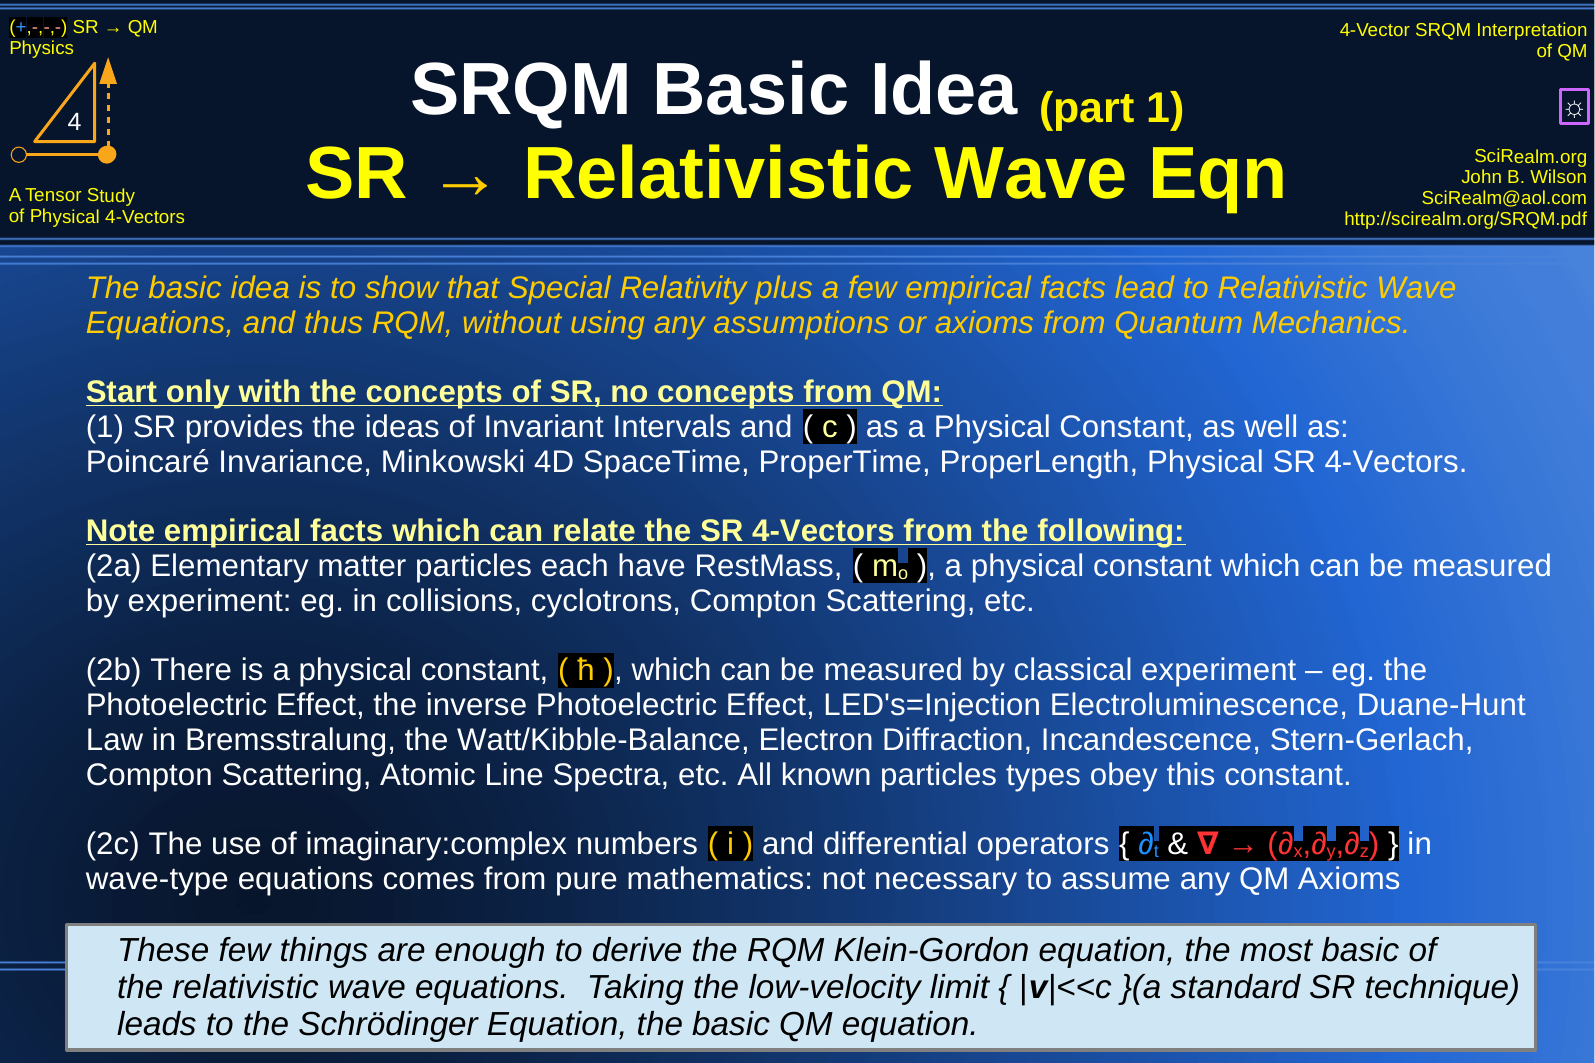

(+,-,-,-) SR → QM
Physics
A Tensor Study
of Physical 4-Vectors
4-Vector SRQM Interpretation
of QM
SciRealm.org
John B. Wilson
SciRealm@aol.com
http://scirealm.org/SRQM.pdf
# SRQM Basic Idea (part 1) SR → Relativistic Wave Eqn
4
☼
The basic idea is to show that Special Relativity plus a few empirical facts lead to Relativistic Wave Equations, and thus RQM, without using any assumptions or axioms from Quantum Mechanics.
Start only with the concepts of SR, no concepts from QM:
(1) SR provides the ideas of Invariant Intervals and ( c ) as a Physical Constant, as well as:
Poincaré Invariance, Minkowski 4D SpaceTime, ProperTime, ProperLength, Physical SR 4-Vectors.
Note empirical facts which can relate the SR 4-Vectors from the following:
(2a) Elementary matter particles each have RestMass, ( mo ), a physical constant which can be measured by experiment: eg. in collisions, cyclotrons, Compton Scattering, etc.
(2b) There is a physical constant, ( ћ ), which can be measured by classical experiment – eg. the Photoelectric Effect, the inverse Photoelectric Effect, LED's=Injection Electroluminescence, Duane-Hunt Law in Bremsstralung, the Watt/Kibble-Balance, Electron Diffraction, Incandescence, Stern-Gerlach, Compton Scattering, Atomic Line Spectra, etc. All known particles types obey this constant.
(2c) The use of imaginary:complex numbers ( i ) and differential operators { ∂t & ∇ → (∂x,∂y,∂z) } in
wave-type equations comes from pure mathematics: not necessary to assume any QM Axioms
These few things are enough to derive the RQM Klein-Gordon equation, the most basic of
the relativistic wave equations. Taking the low-velocity limit { |v|<<c }(a standard SR technique)
leads to the Schrödinger Equation, the basic QM equation.